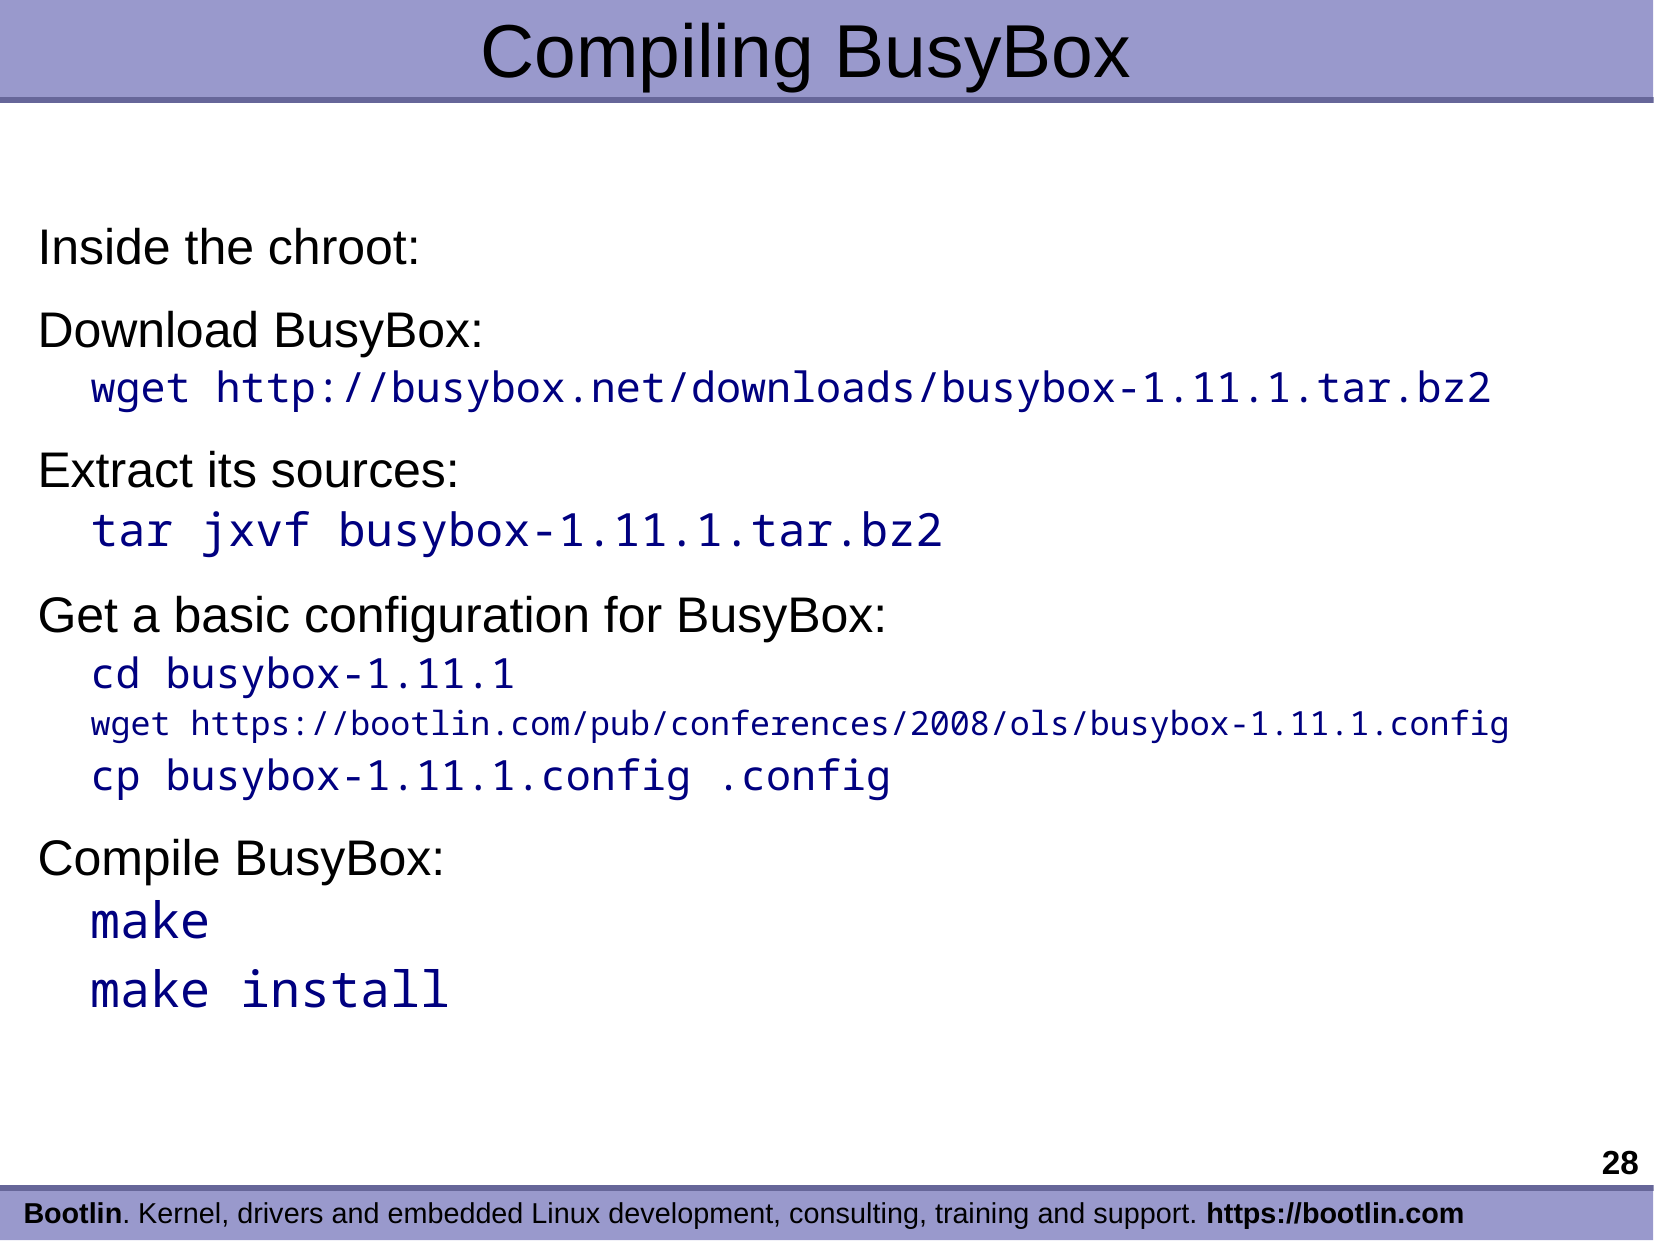

# Compiling BusyBox
Inside the chroot:
Download BusyBox:
wget http://busybox.net/downloads/busybox-1.11.1.tar.bz2
Extract its sources:
tar jxvf busybox-1.11.1.tar.bz2
Get a basic configuration for BusyBox:
cd busybox-1.11.1
wget https://bootlin.com/pub/conferences/2008/ols/busybox-1.11.1.config
cp busybox-1.11.1.config .config
Compile BusyBox:
make
make install